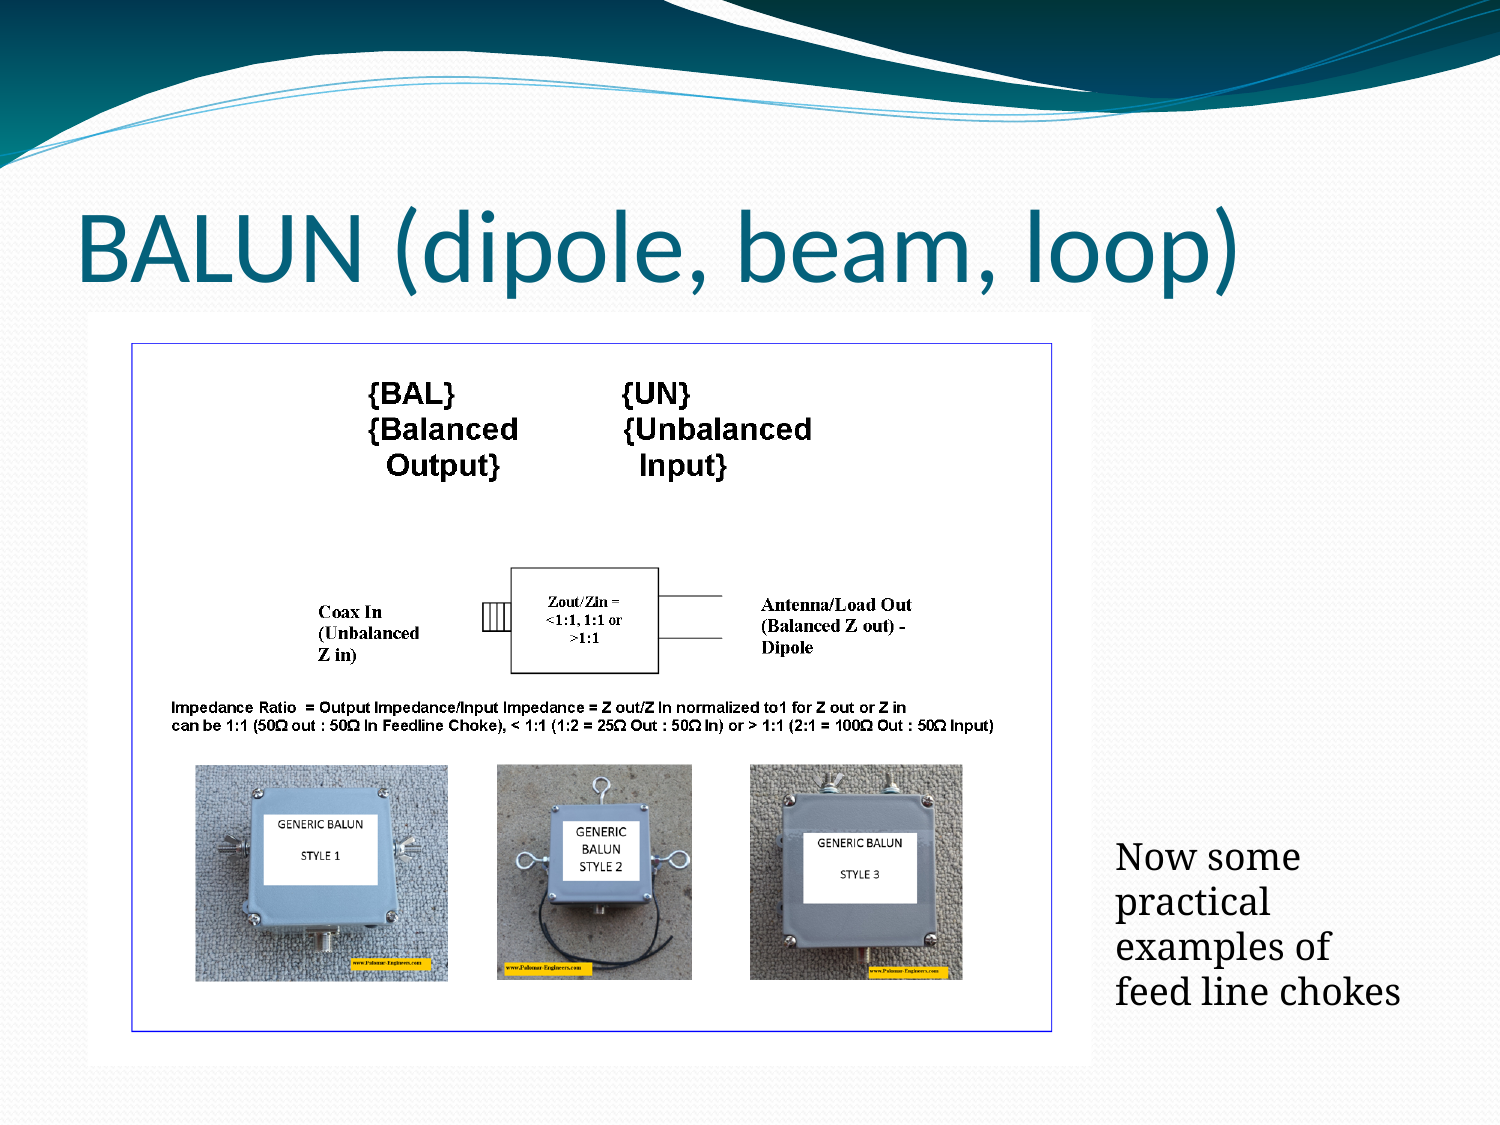

# BALUN (dipole, beam, loop)
Now some practical examples of feed line chokes